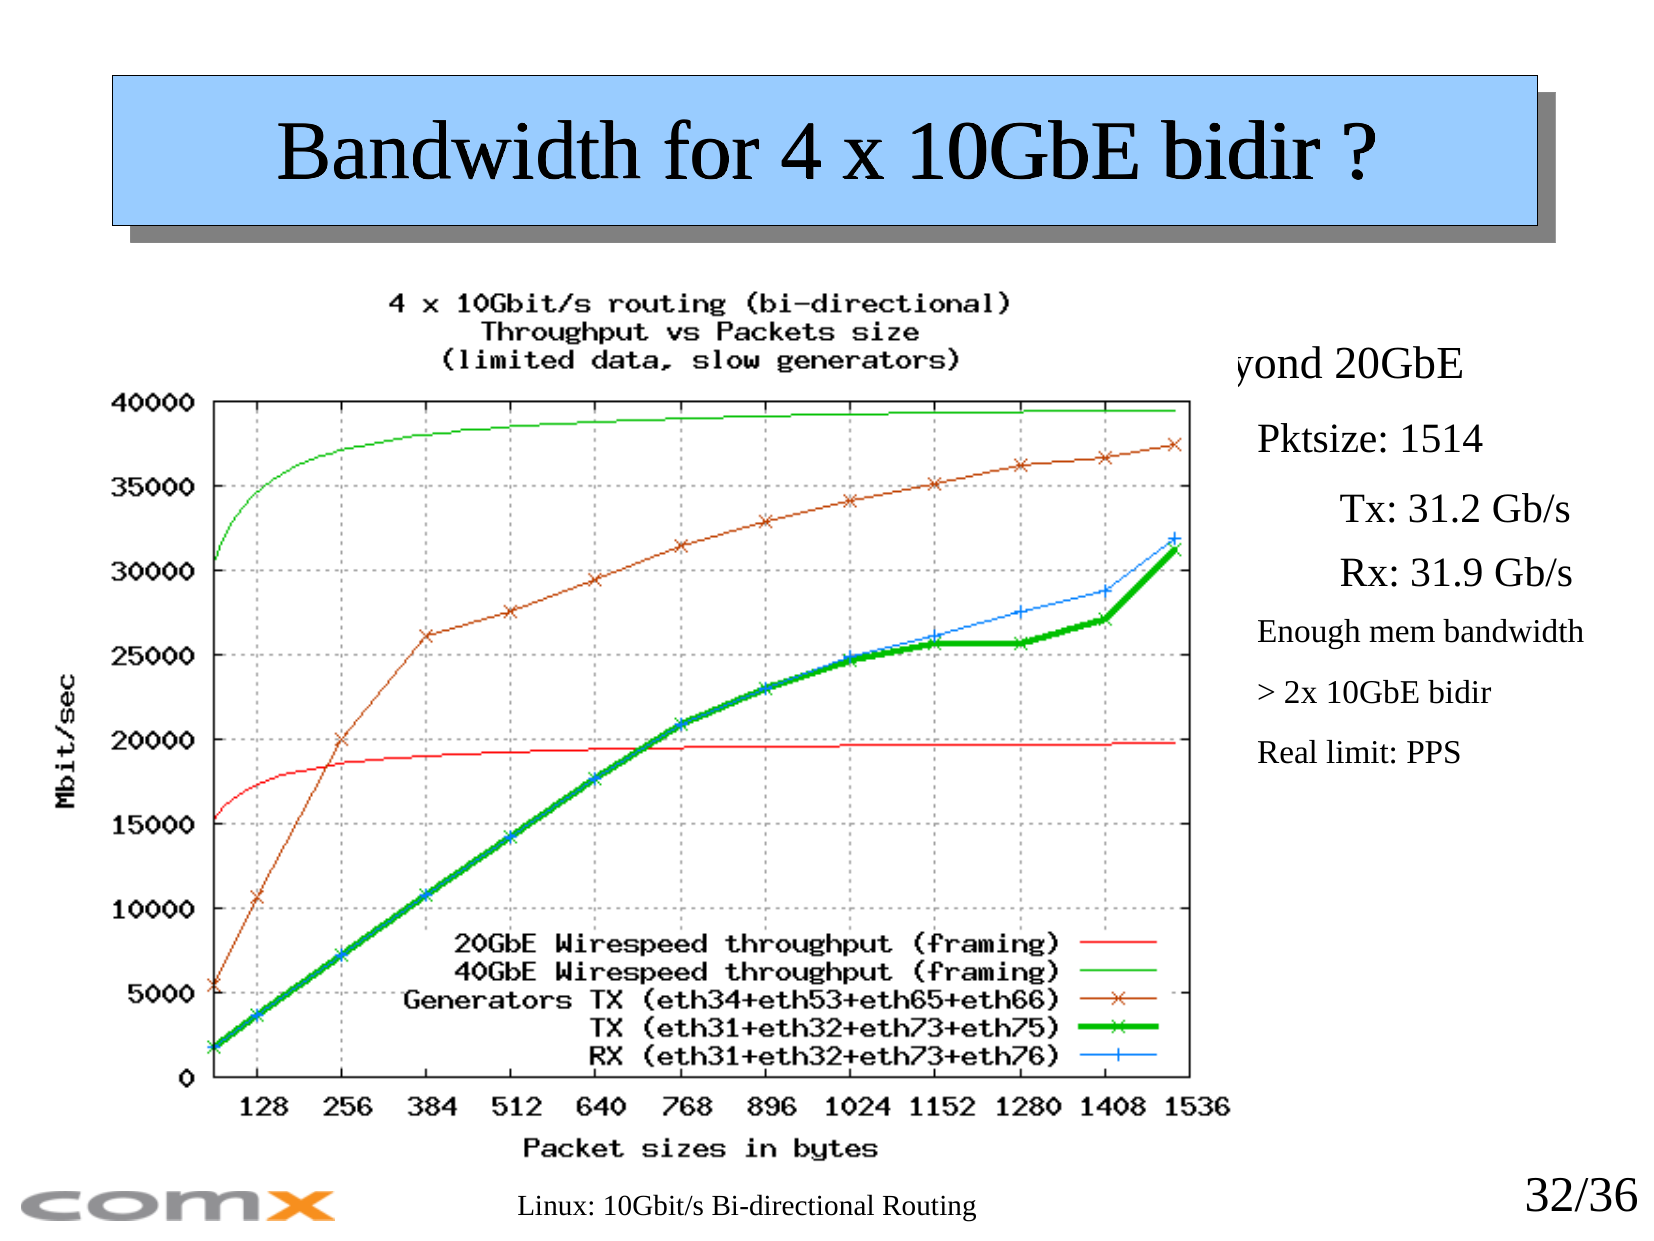

Bandwidth for 4 x 10GbE bidir ?
# Beyond 20GbE
Pktsize: 1514
Tx: 31.2 Gb/s
Rx: 31.9 Gb/s
Enough mem bandwidth
> 2x 10GbE bidir
Real limit: PPS